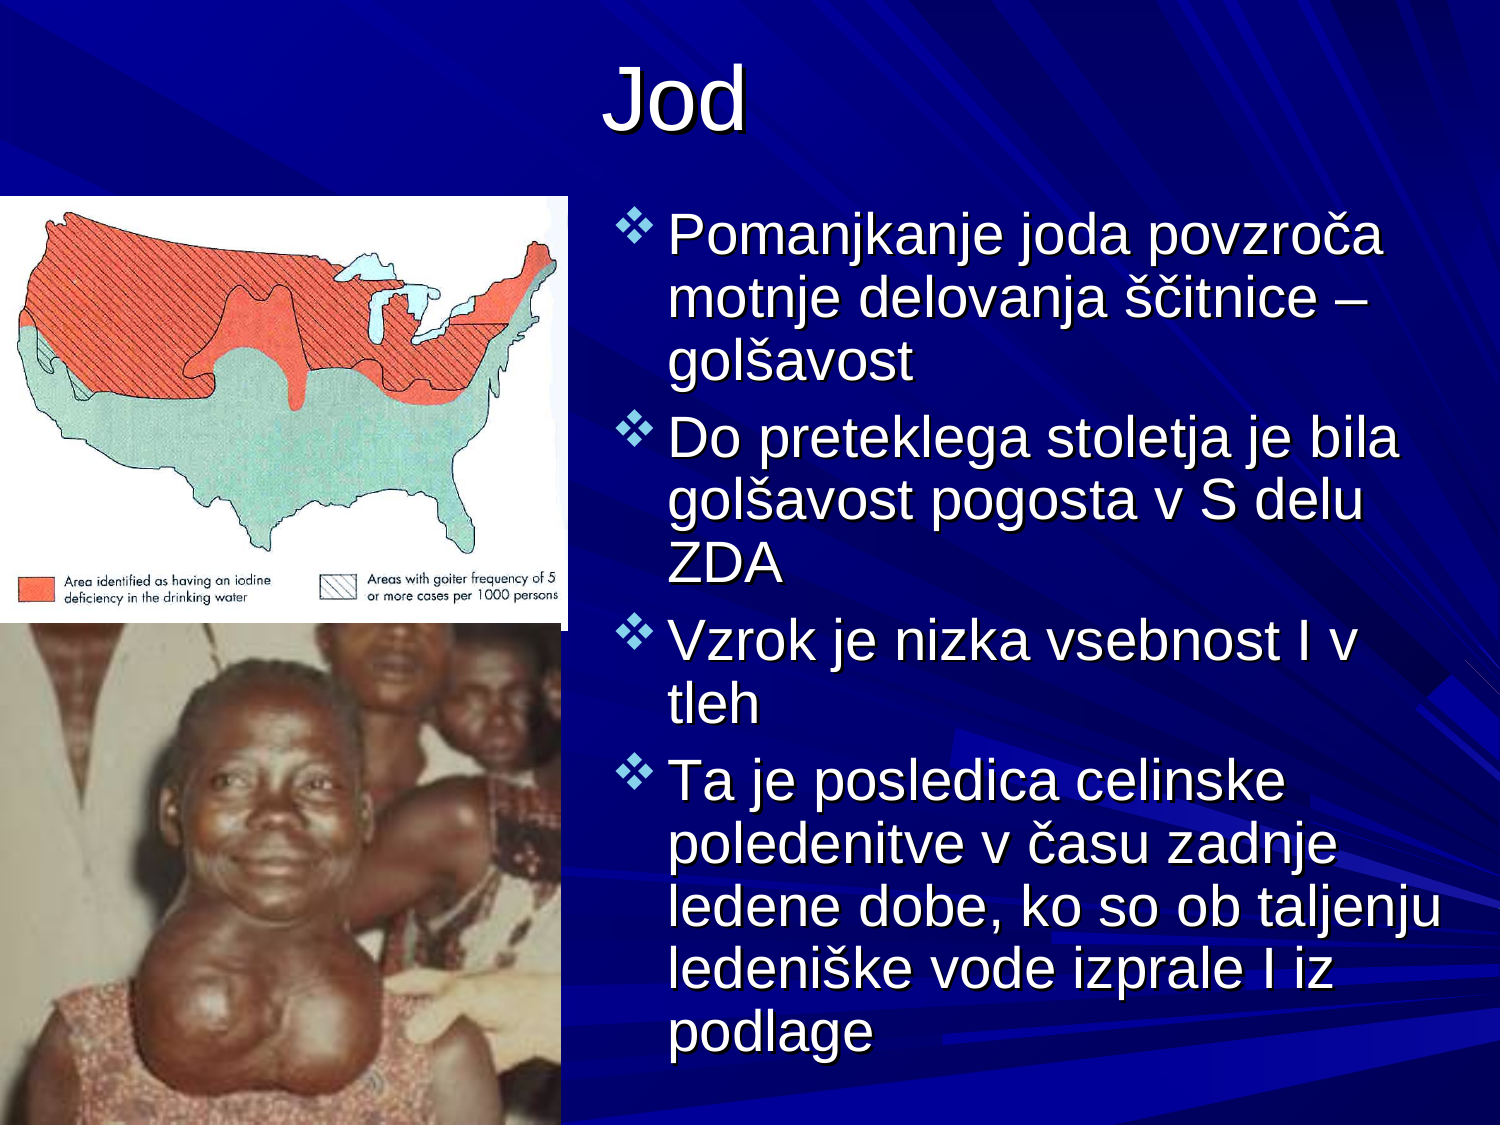

# Jod
Pomanjkanje joda povzroča motnje delovanja ščitnice – golšavost
Do preteklega stoletja je bila golšavost pogosta v S delu ZDA
Vzrok je nizka vsebnost I v tleh
Ta je posledica celinske poledenitve v času zadnje ledene dobe, ko so ob taljenju ledeniške vode izprale I iz podlage